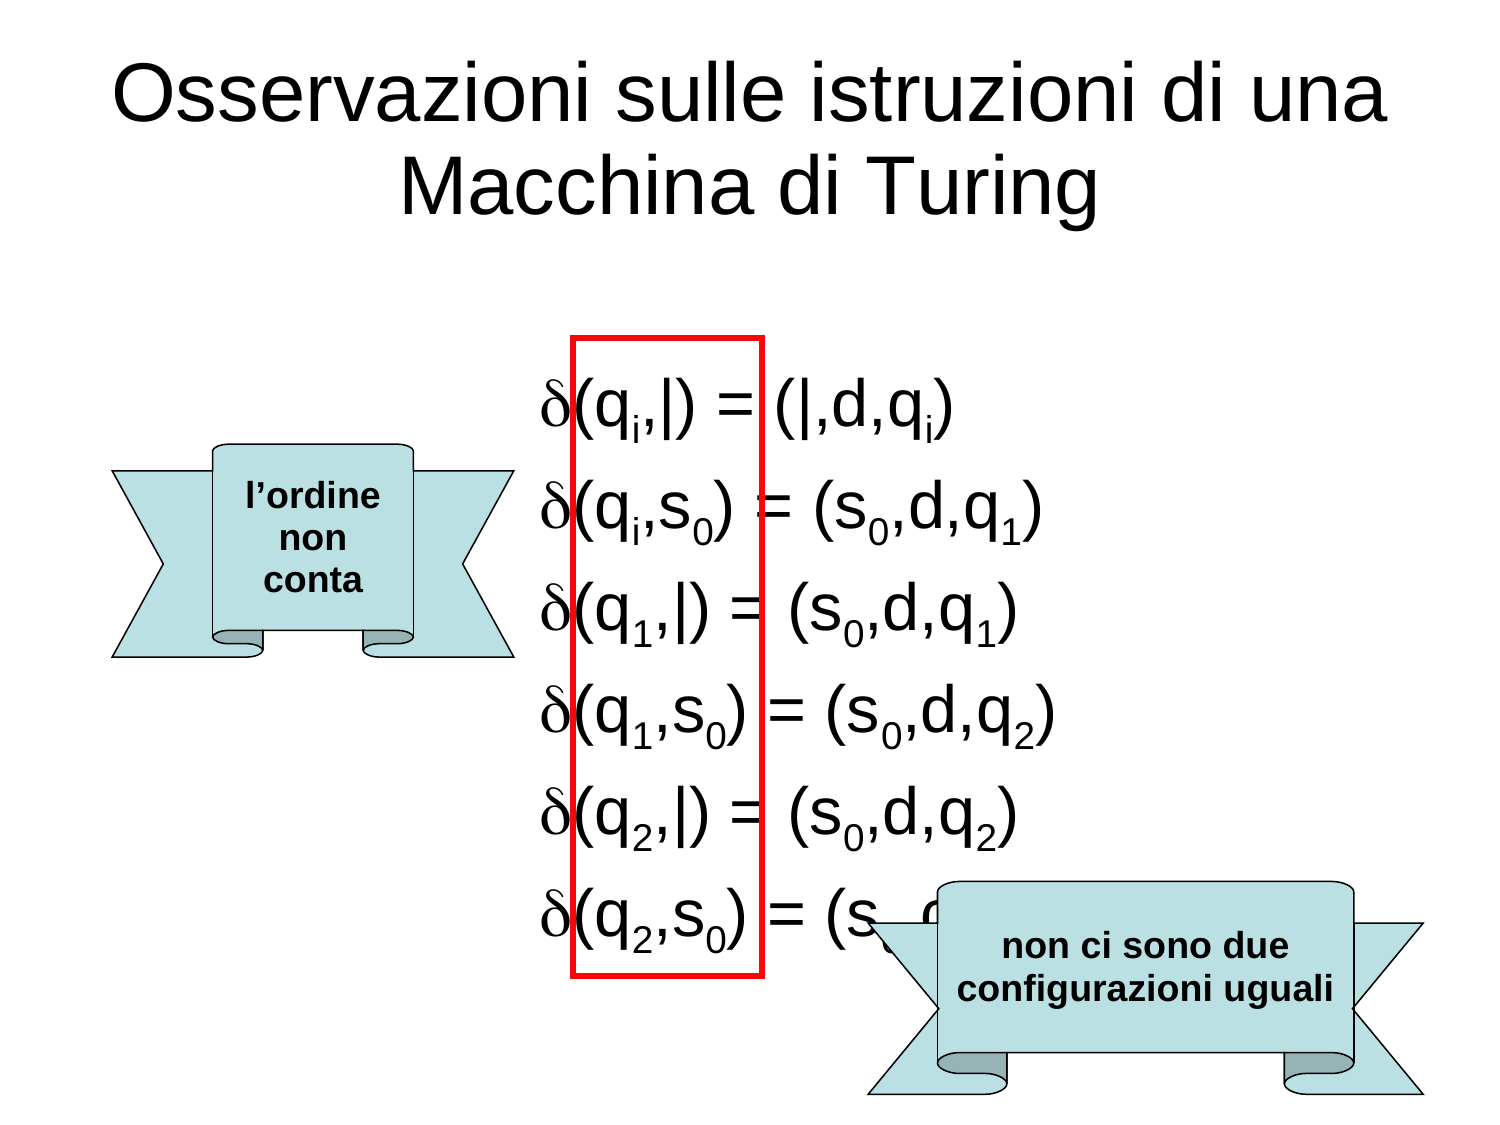

# Osservazioni sulle istruzioni di una Macchina di Turing
				(qi,|) = (|,d,qi)
				(qi,s0) = (s0,d,q1)
				(q1,|) = (s0,d,q1)
				(q1,s0) = (s0,d,q2)
				(q2,|) = (s0,d,q2)
				(q2,s0) = (s0,c,qf)
l’ordine
non
conta
non ci sono due
configurazioni uguali